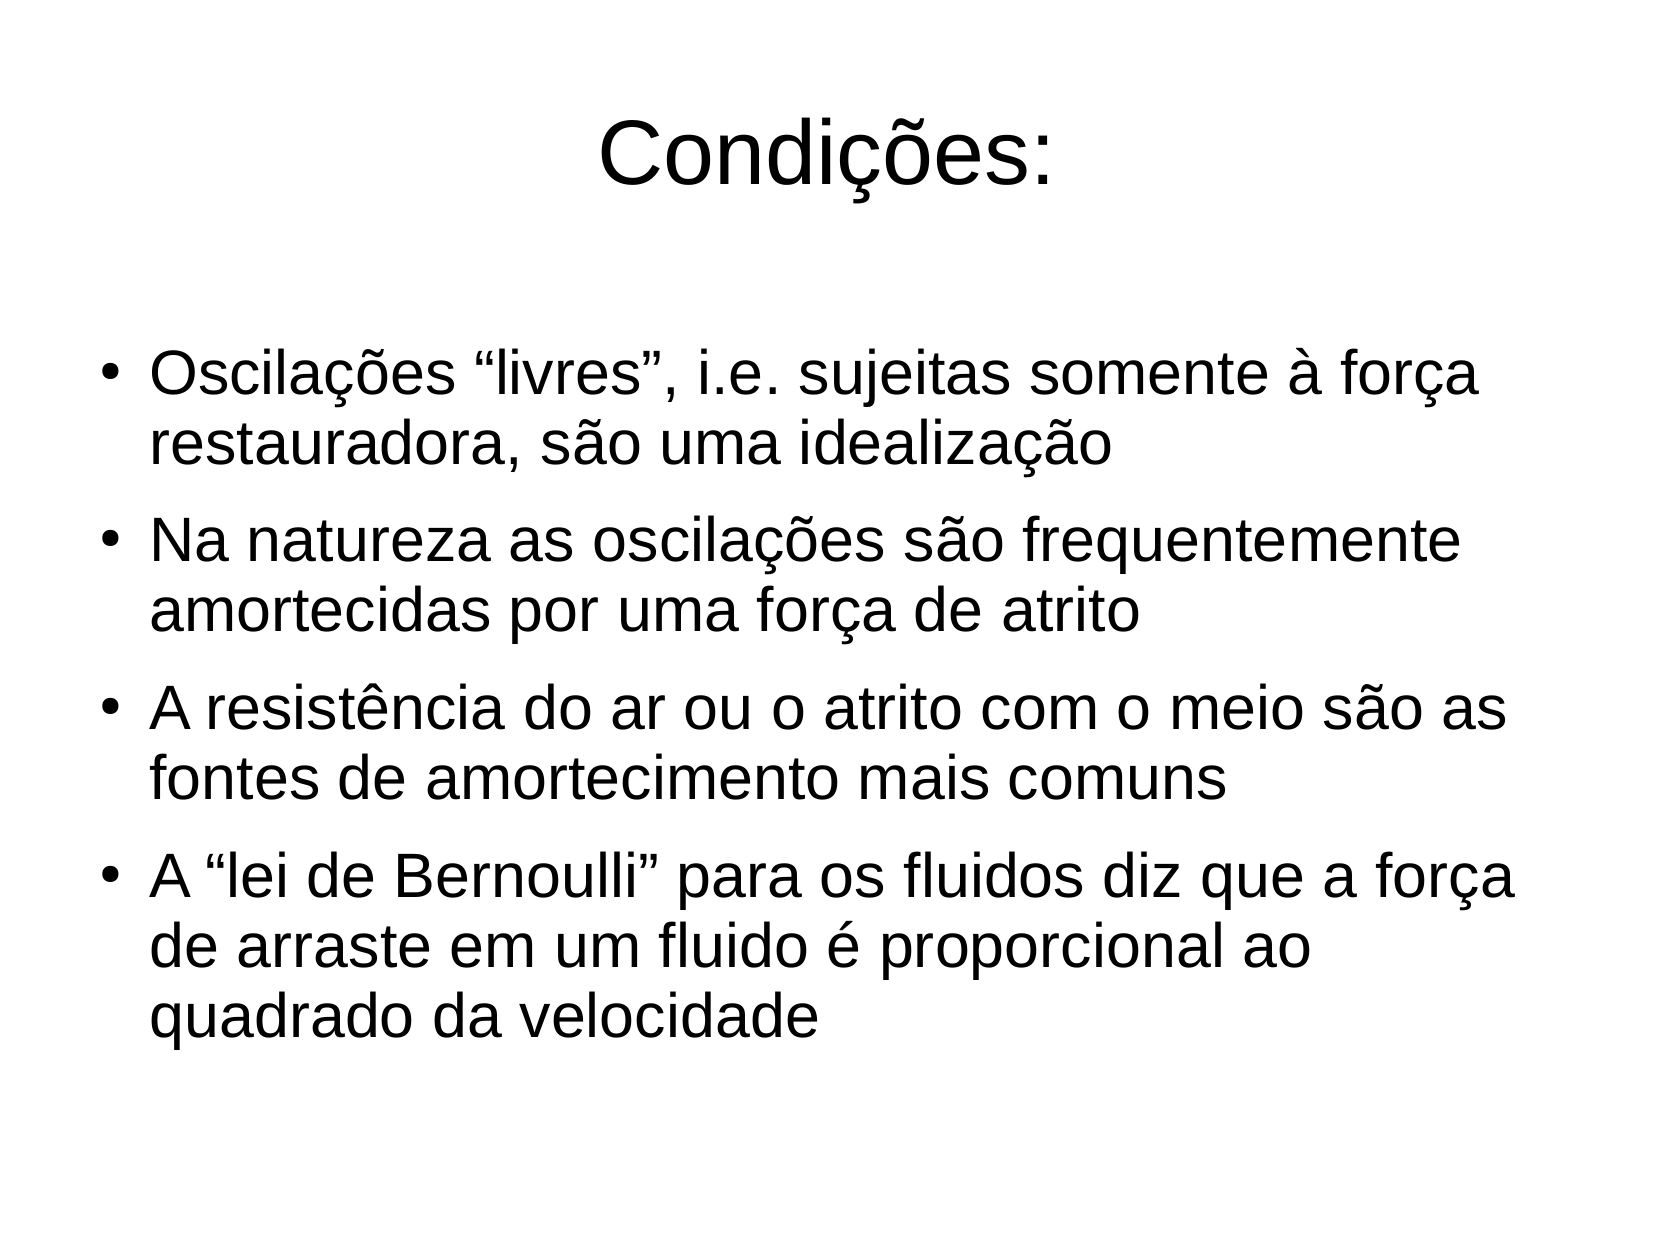

# Condições:
Oscilações “livres”, i.e. sujeitas somente à força restauradora, são uma idealização
Na natureza as oscilações são frequentemente amortecidas por uma força de atrito
A resistência do ar ou o atrito com o meio são as fontes de amortecimento mais comuns
A “lei de Bernoulli” para os fluidos diz que a força de arraste em um fluido é proporcional ao quadrado da velocidade